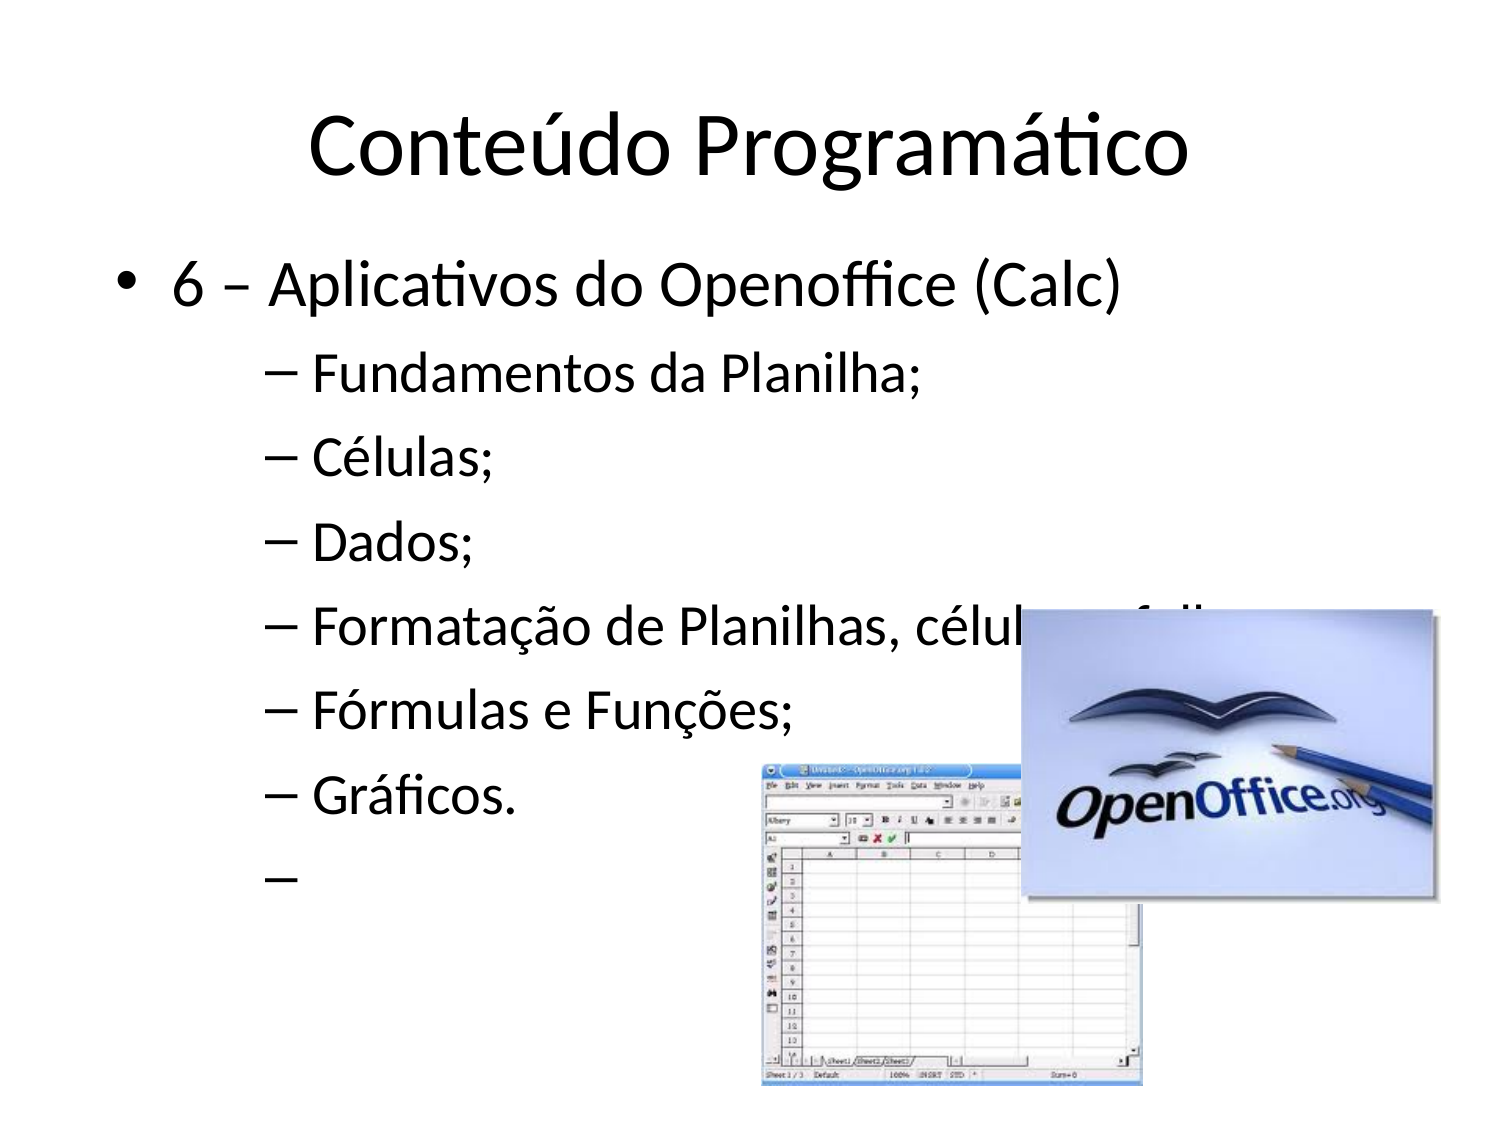

# Conteúdo Programático
6 – Aplicativos do Openoffice (Calc)
Fundamentos da Planilha;
Células;
Dados;
Formatação de Planilhas, células e folhas;
Fórmulas e Funções;
Gráficos.